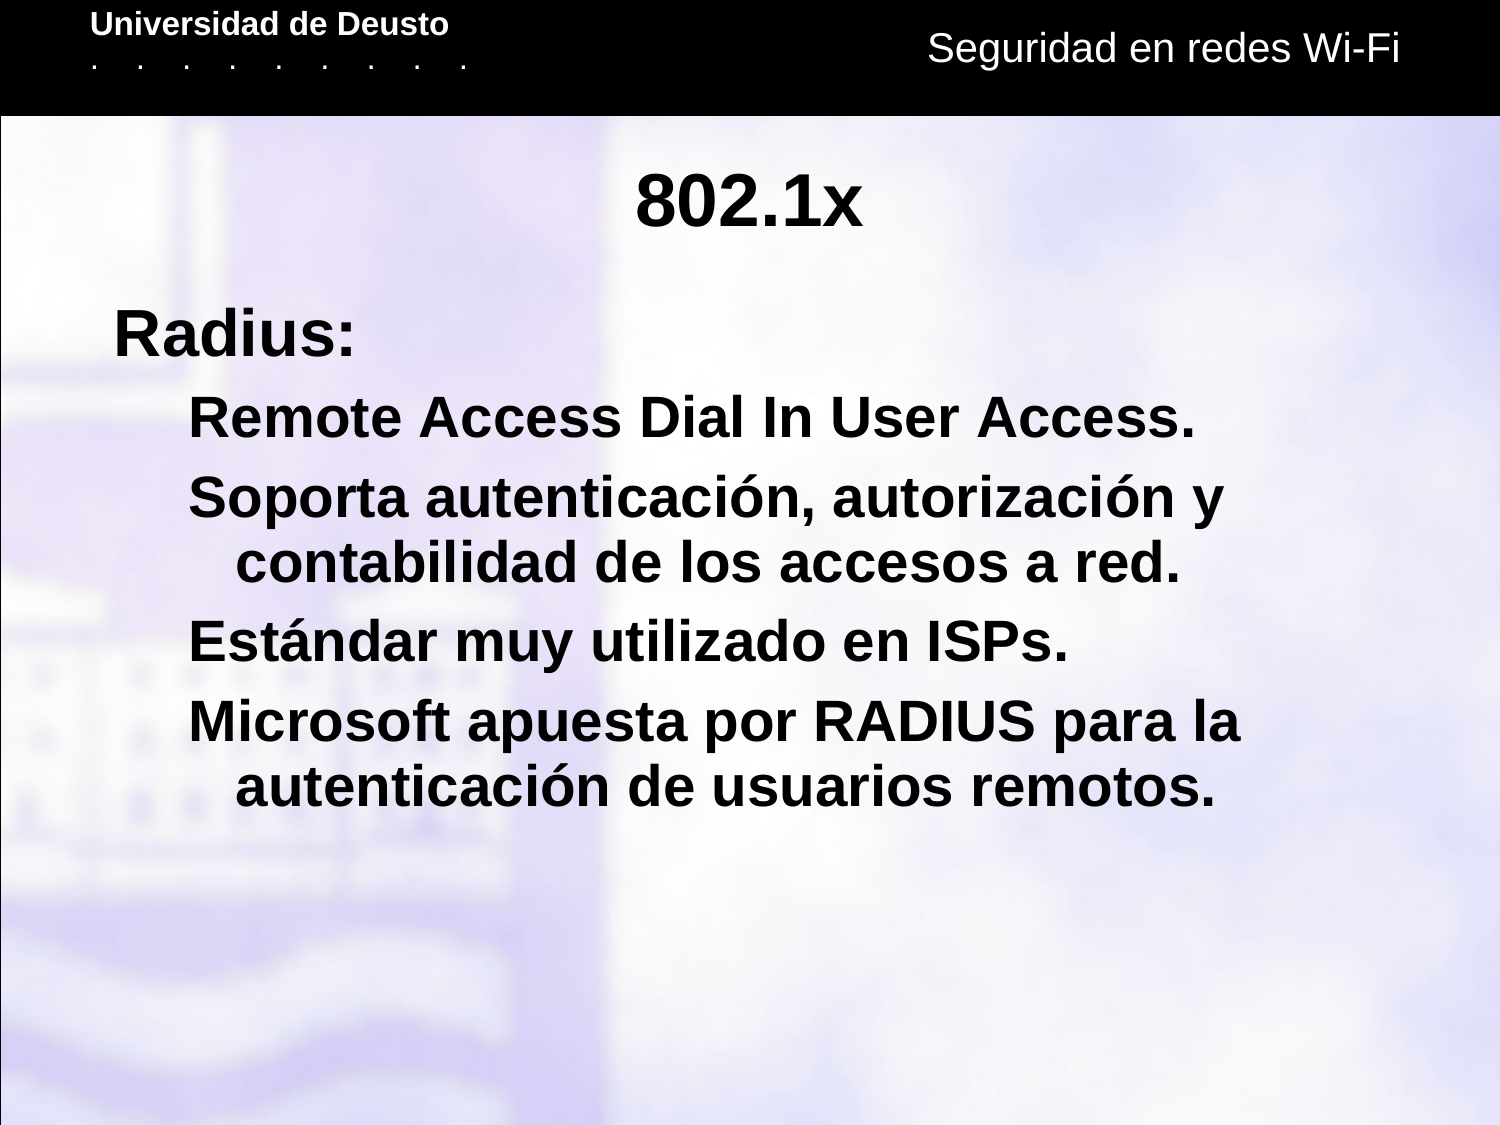

# 802.1x
Radius:
Remote Access Dial In User Access.
Soporta autenticación, autorización y contabilidad de los accesos a red.
Estándar muy utilizado en ISPs.
Microsoft apuesta por RADIUS para la autenticación de usuarios remotos.